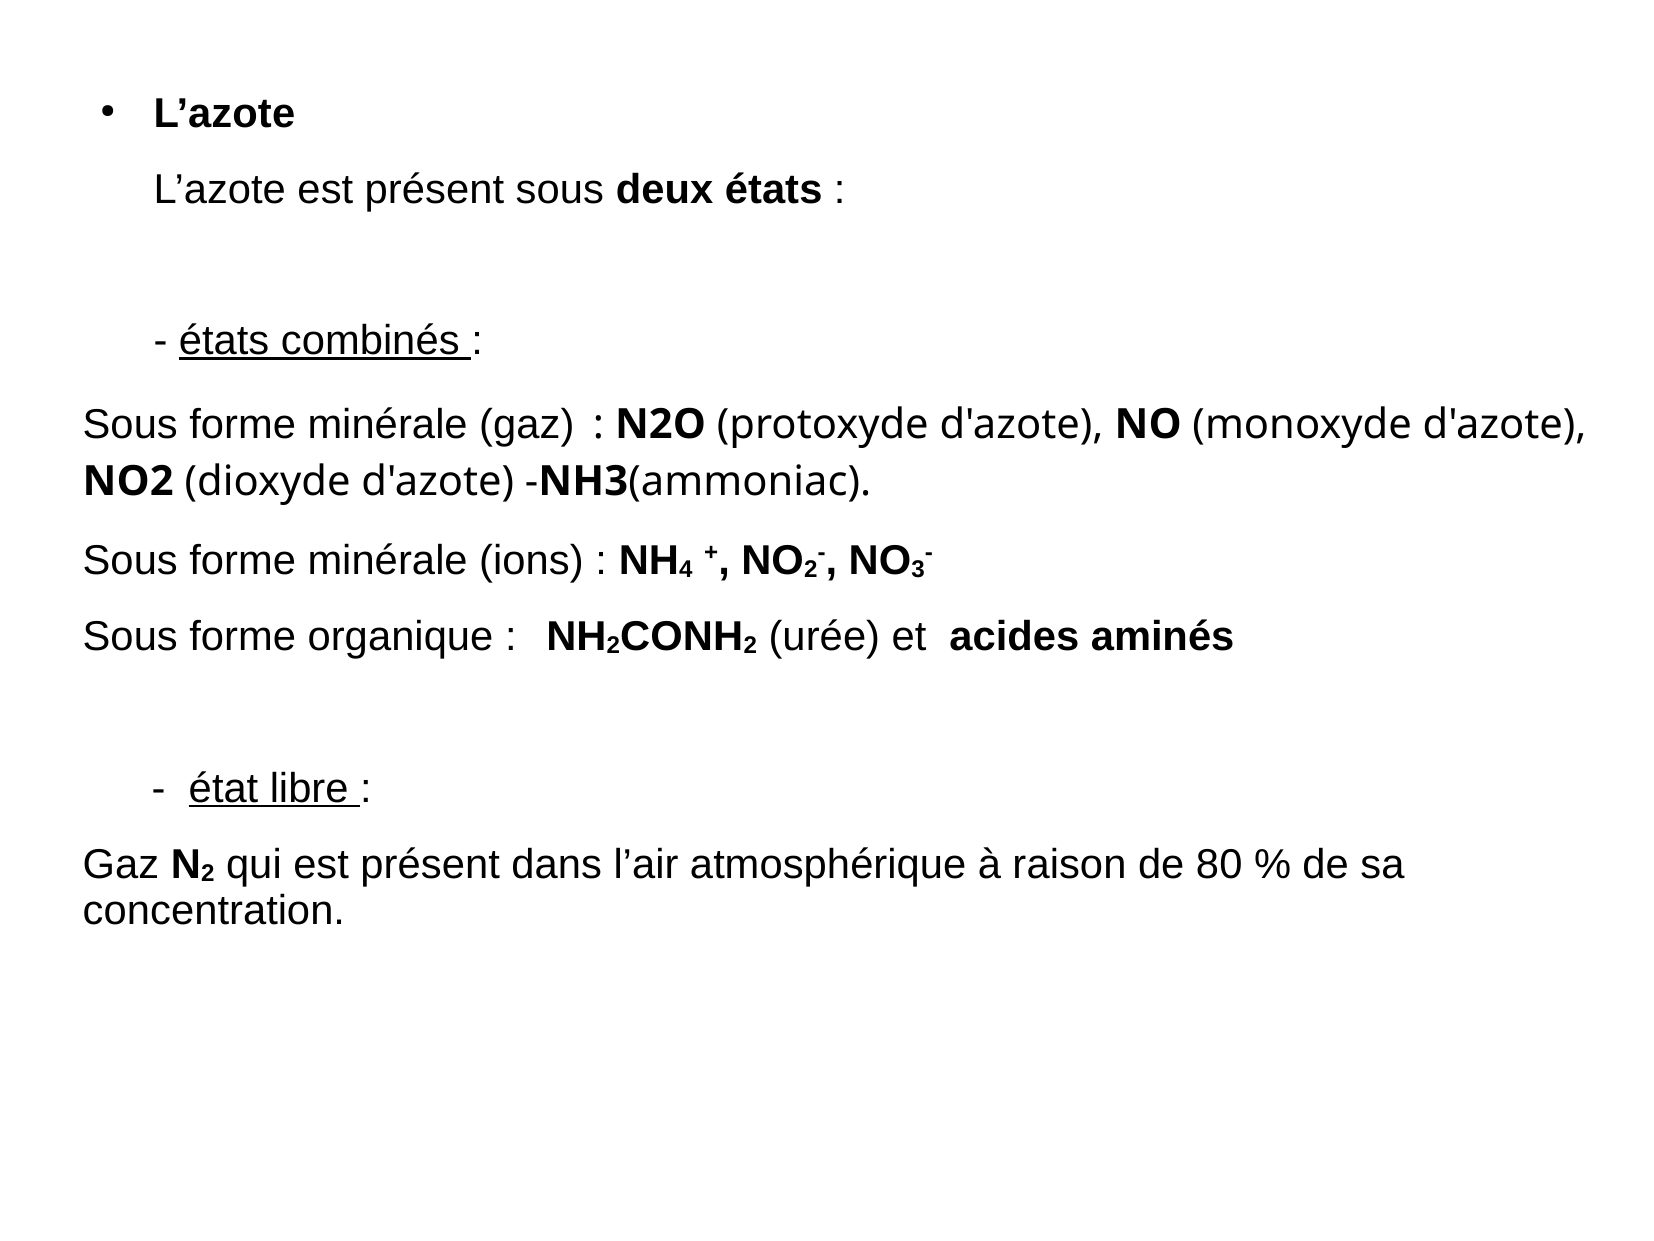

# L’azote
L’azote est présent sous deux états :
- états combinés :
Sous forme minérale (gaz) : N2O (protoxyde d'azote), NO (monoxyde d'azote), NO2 (dioxyde d'azote) -NH3(ammoniac).
Sous forme minérale (ions) : NH4 +, NO2-, NO3-
Sous forme organique : NH2CONH2 (urée) et acides aminés
 - état libre :
Gaz N2 qui est présent dans l’air atmosphérique à raison de 80 % de sa concentration.